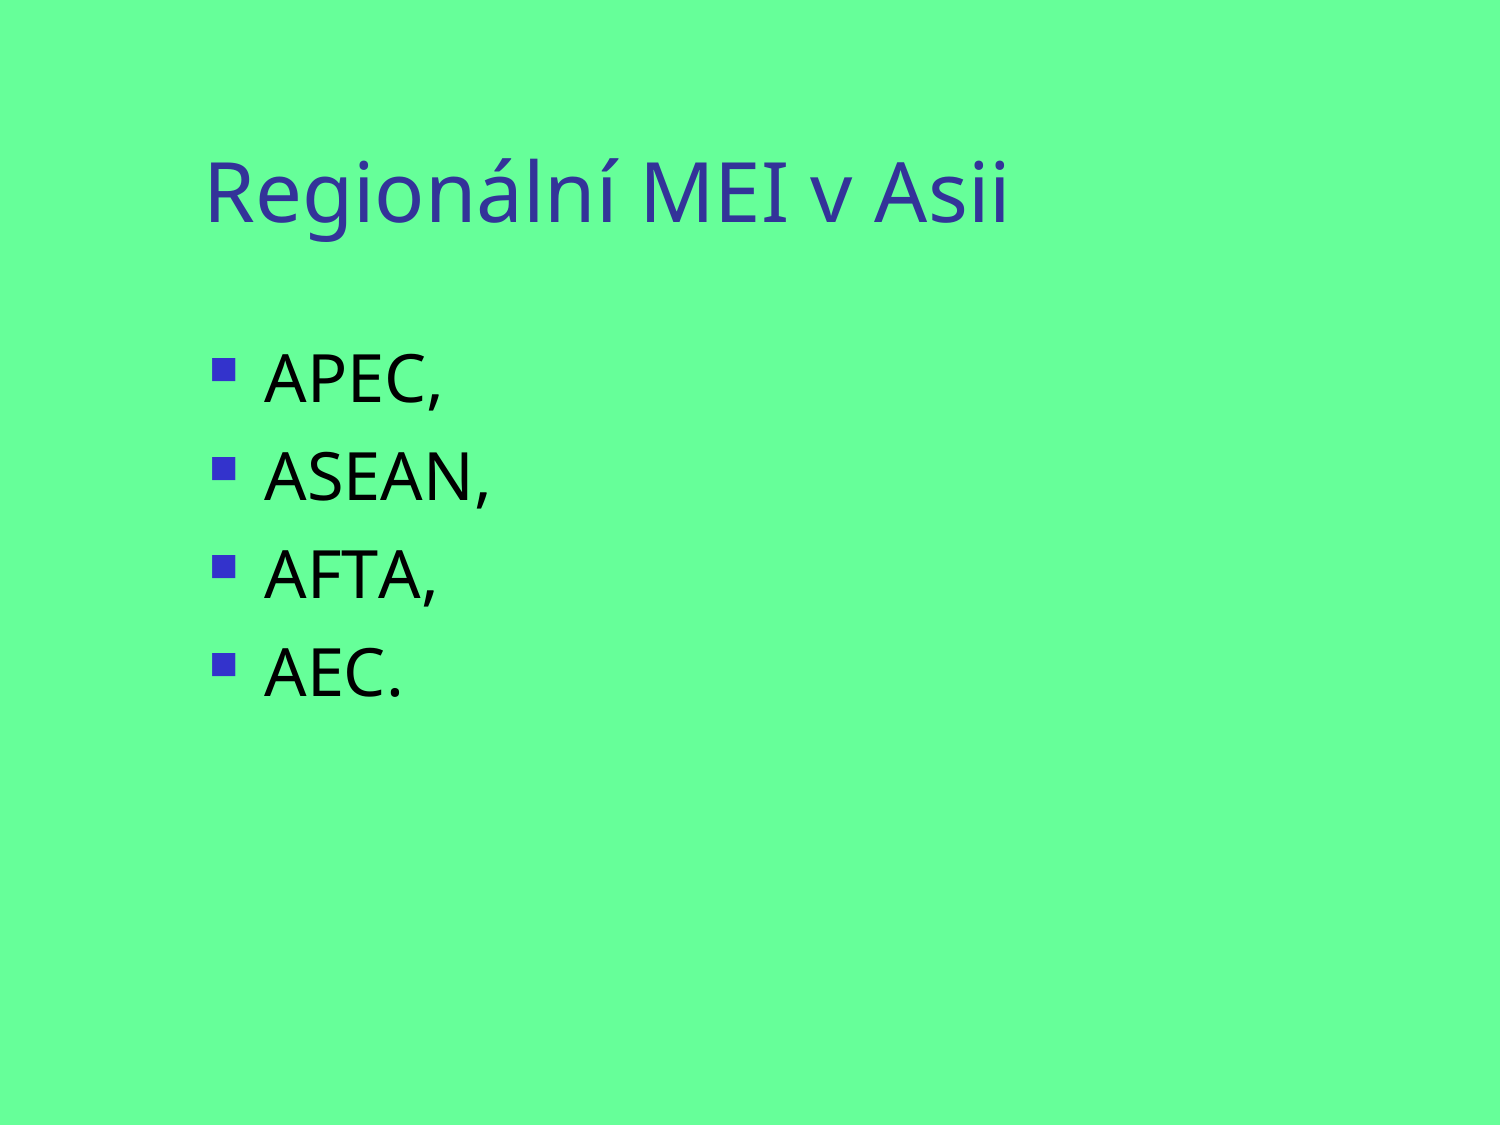

# Regionální MEI v Asii
APEC,
ASEAN,
AFTA,
AEC.